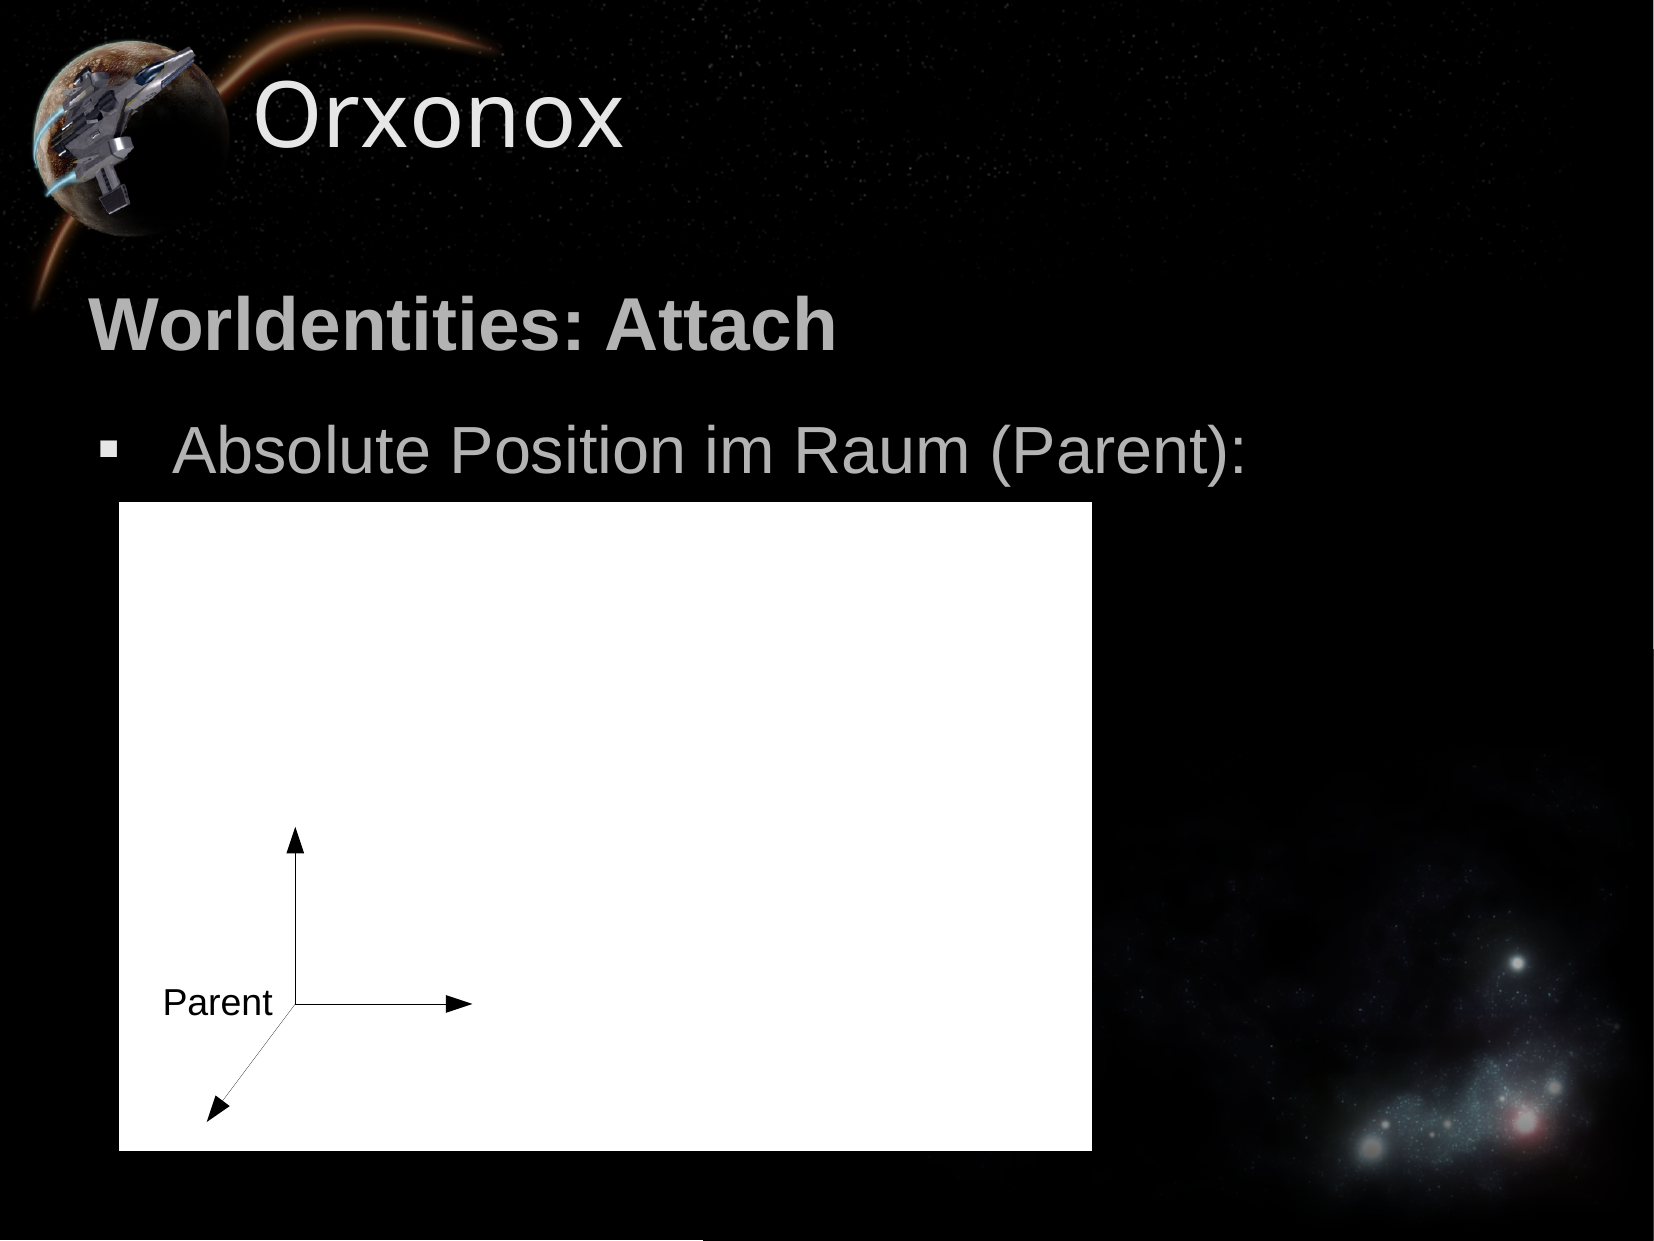

# Worldentities: Attach
 Absolute Position im Raum (Parent):
Parent